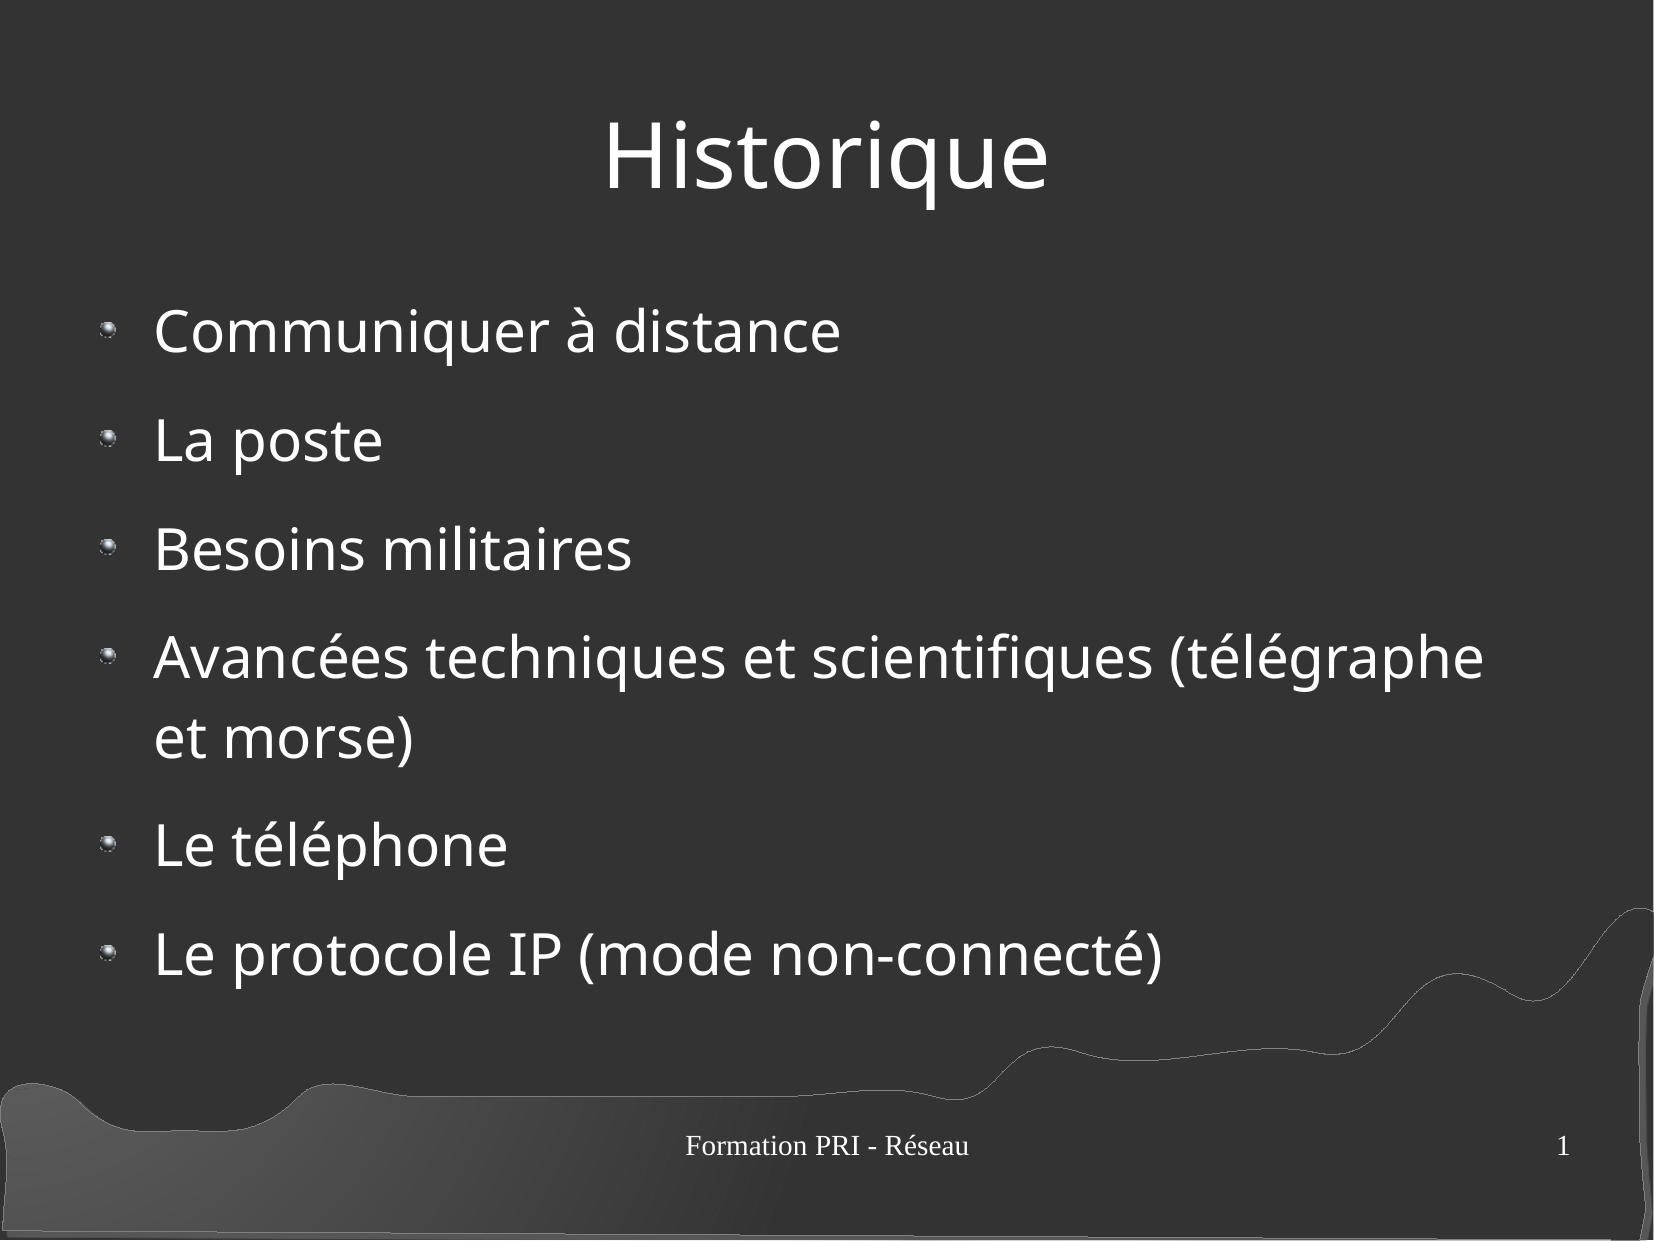

# Historique
Communiquer à distance
La poste
Besoins militaires
Avancées techniques et scientifiques (télégraphe et morse)
Le téléphone
Le protocole IP (mode non-connecté)
Formation PRI - Réseau
1